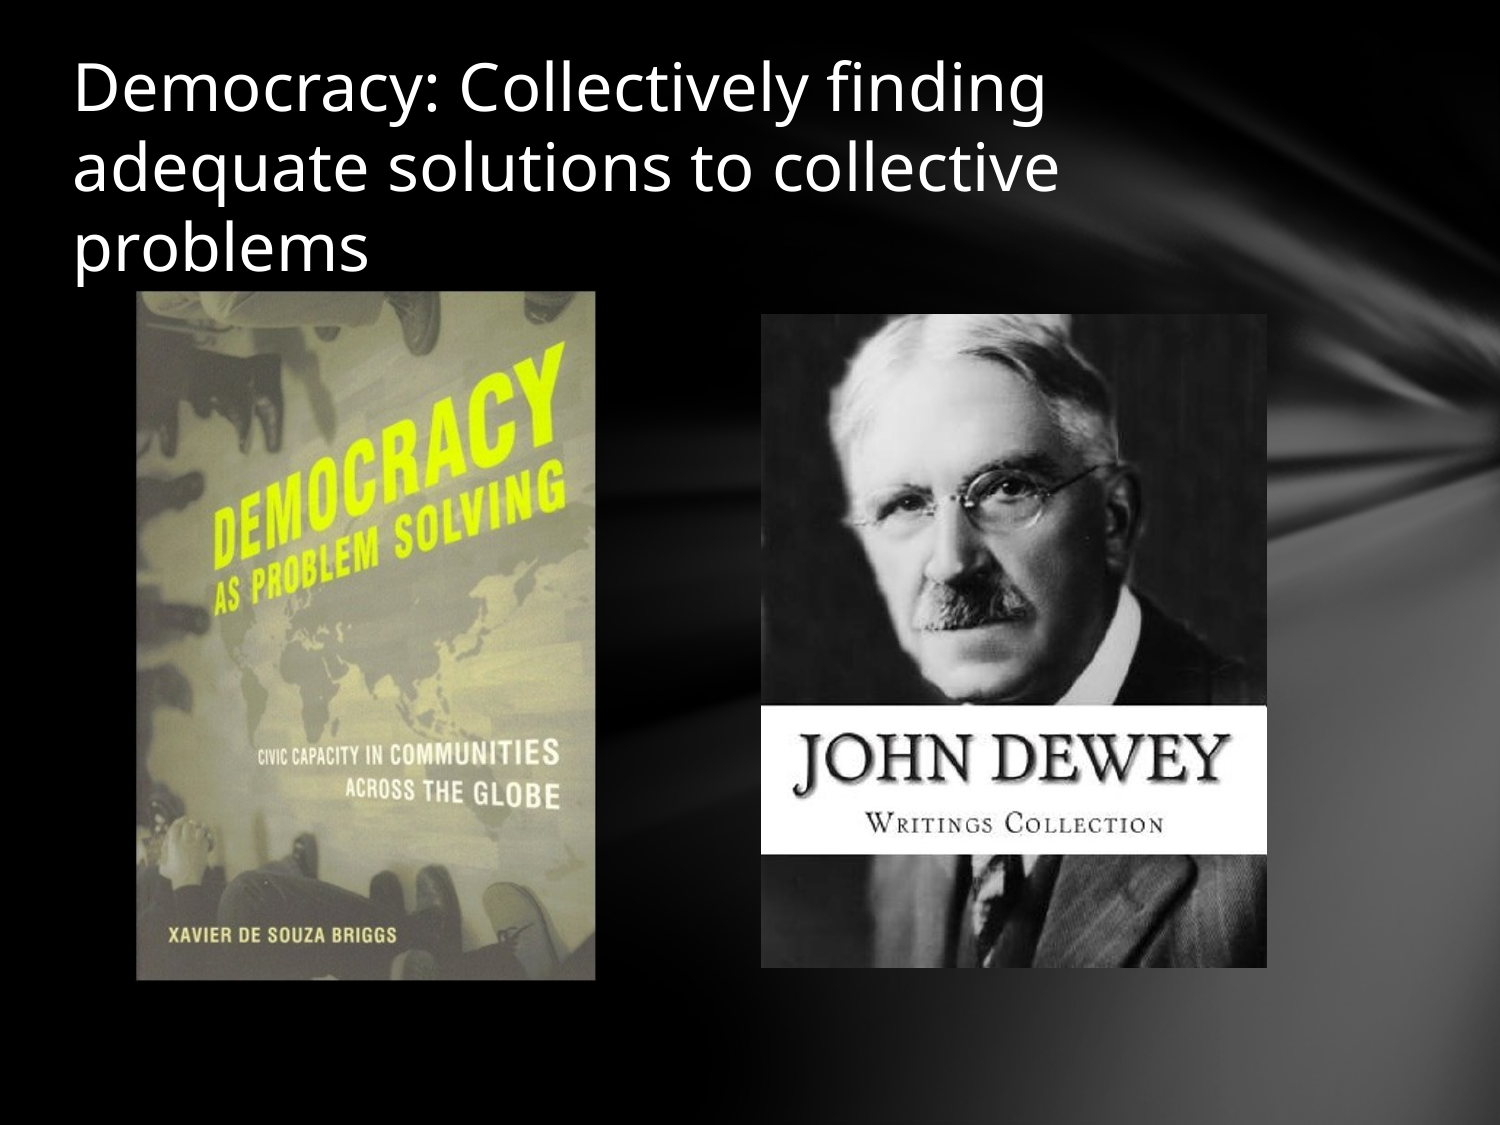

# Democracy: Collectively finding adequate solutions to collective problems